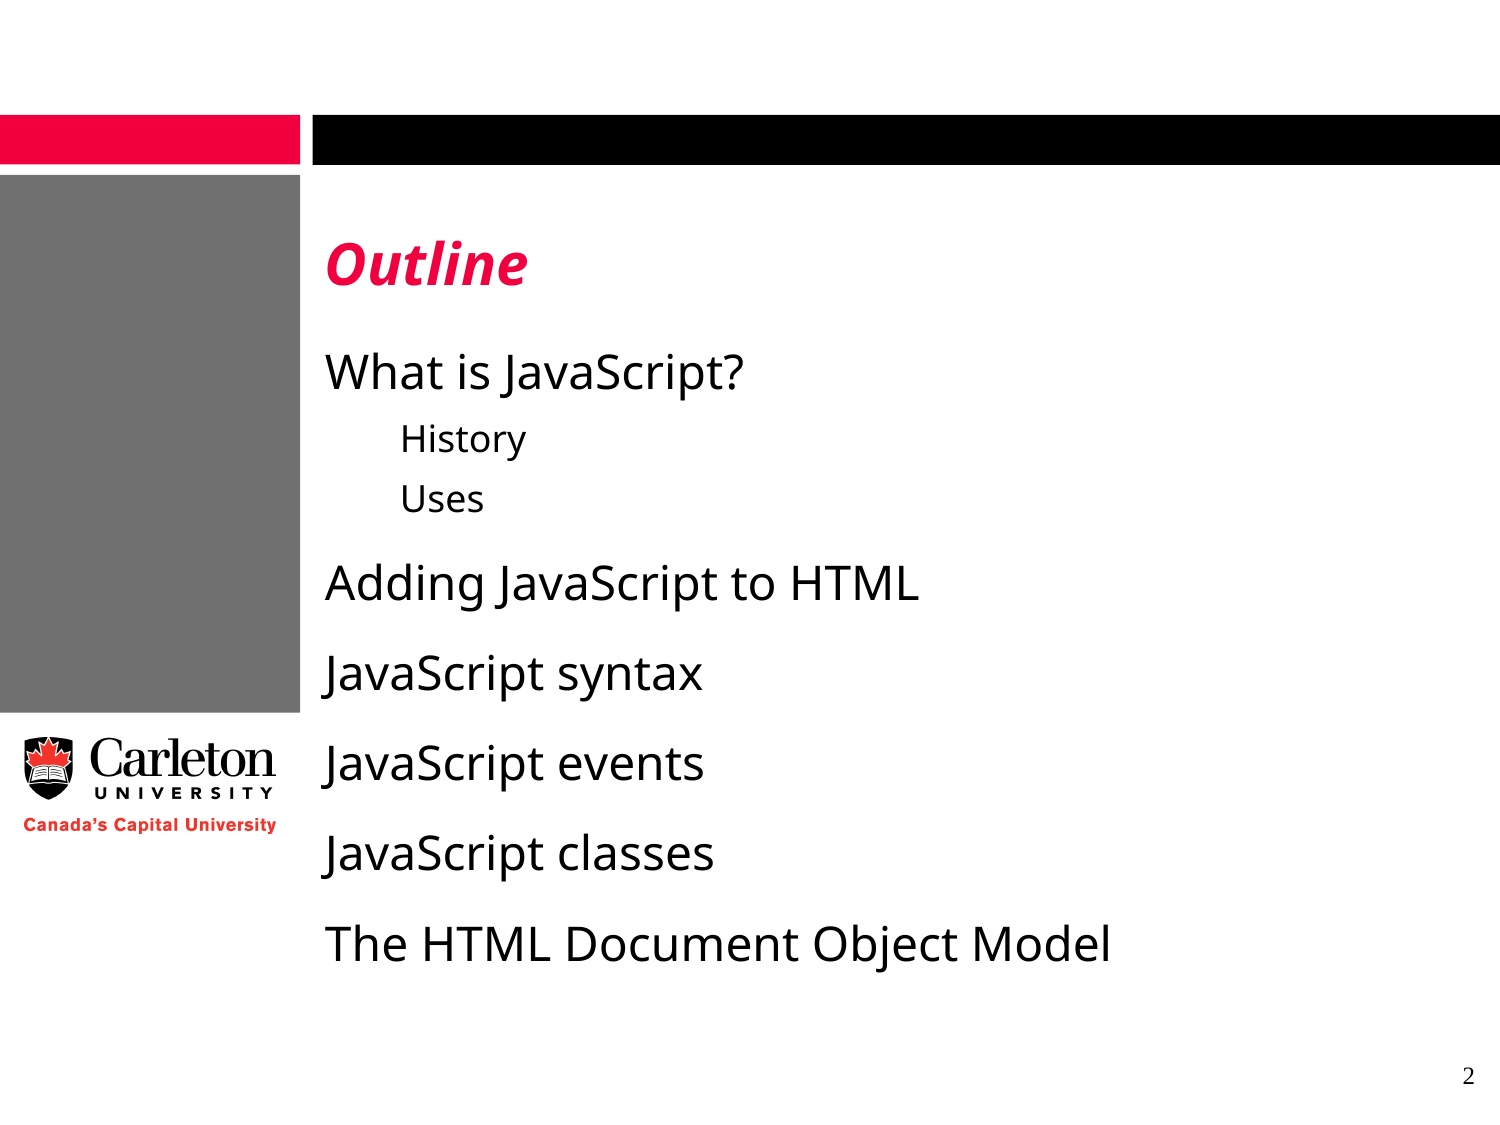

# Outline
What is JavaScript?
History
Uses
Adding JavaScript to HTML
JavaScript syntax
JavaScript events
JavaScript classes
The HTML Document Object Model
2